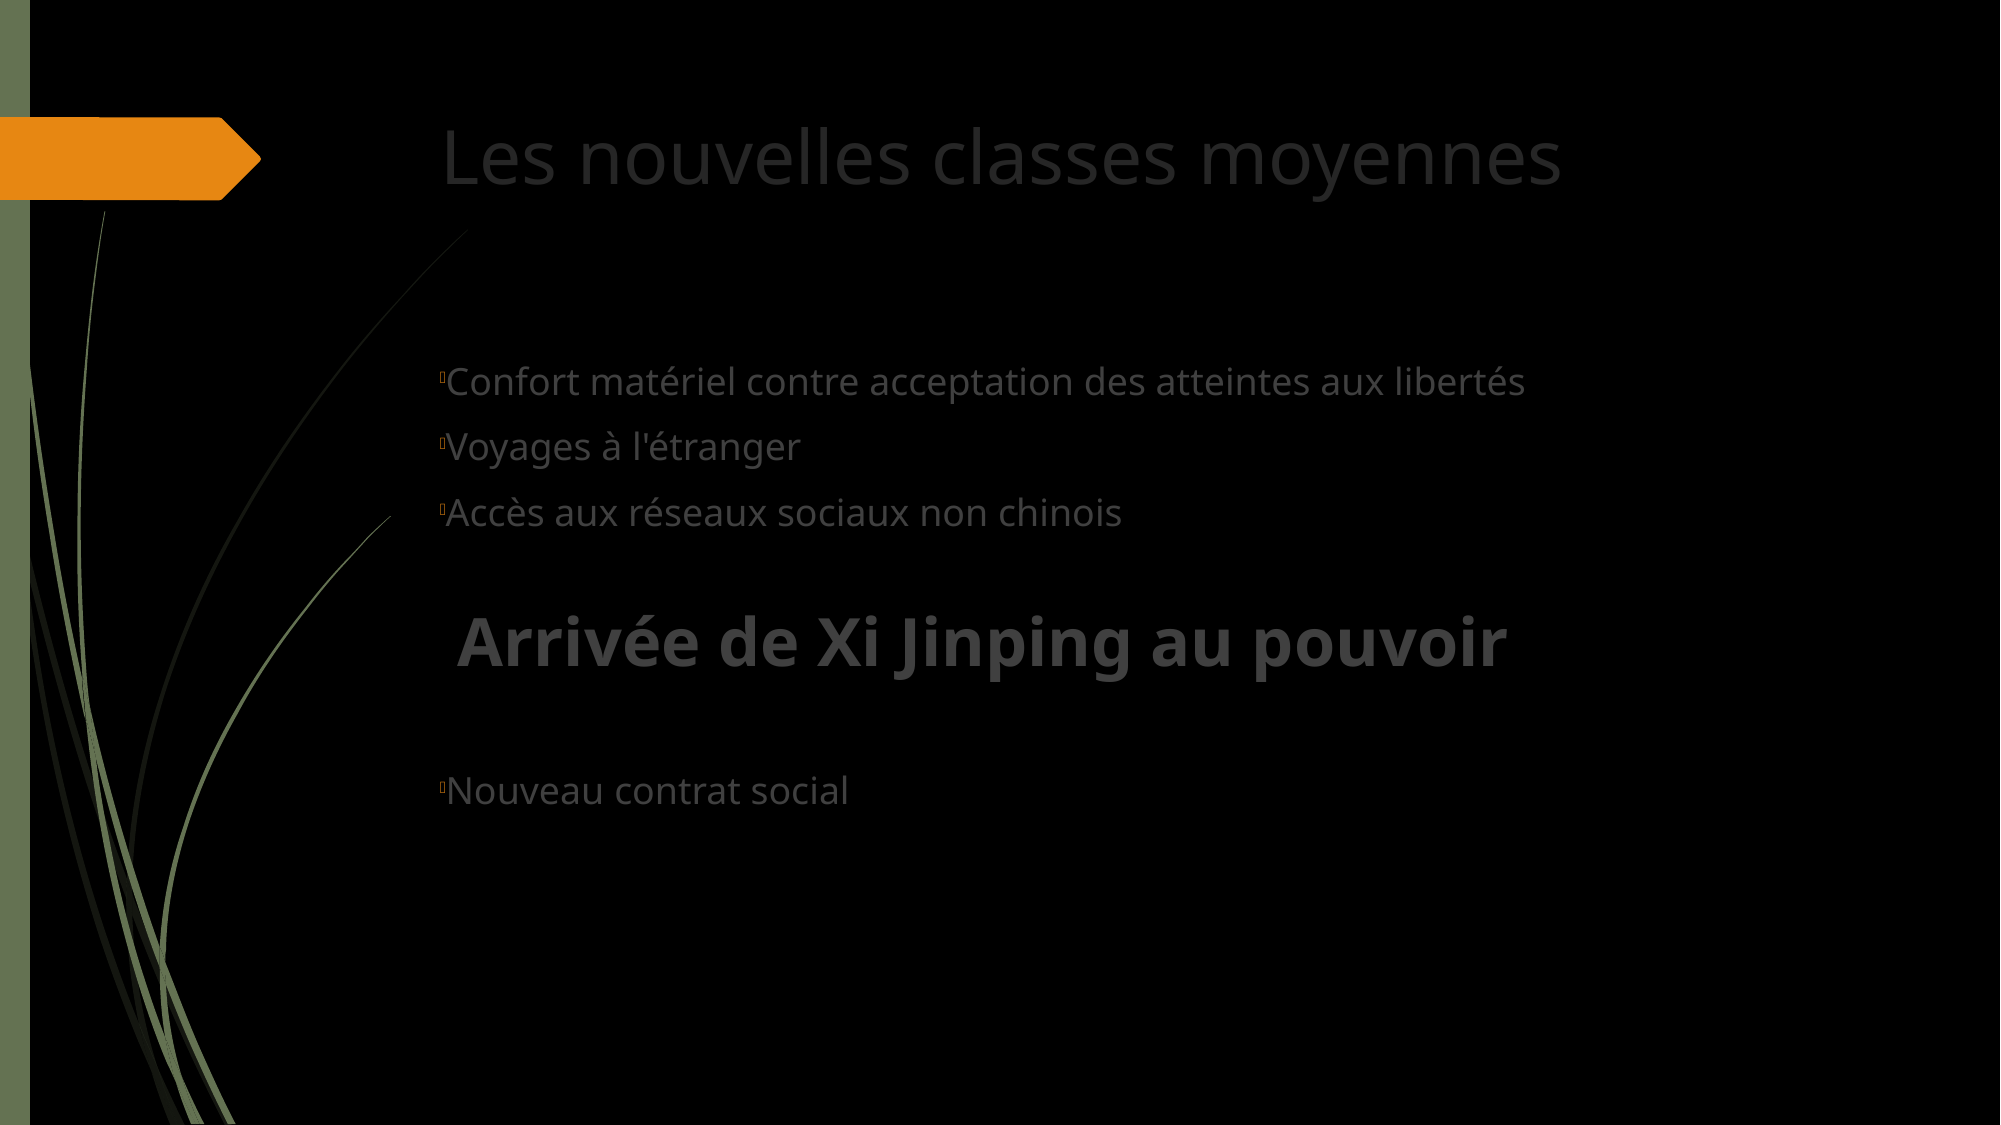

# Les nouvelles classes moyennes
Confort matériel contre acceptation des atteintes aux libertés
Voyages à l'étranger
Accès aux réseaux sociaux non chinois
Arrivée de Xi Jinping au pouvoir
Nouveau contrat social